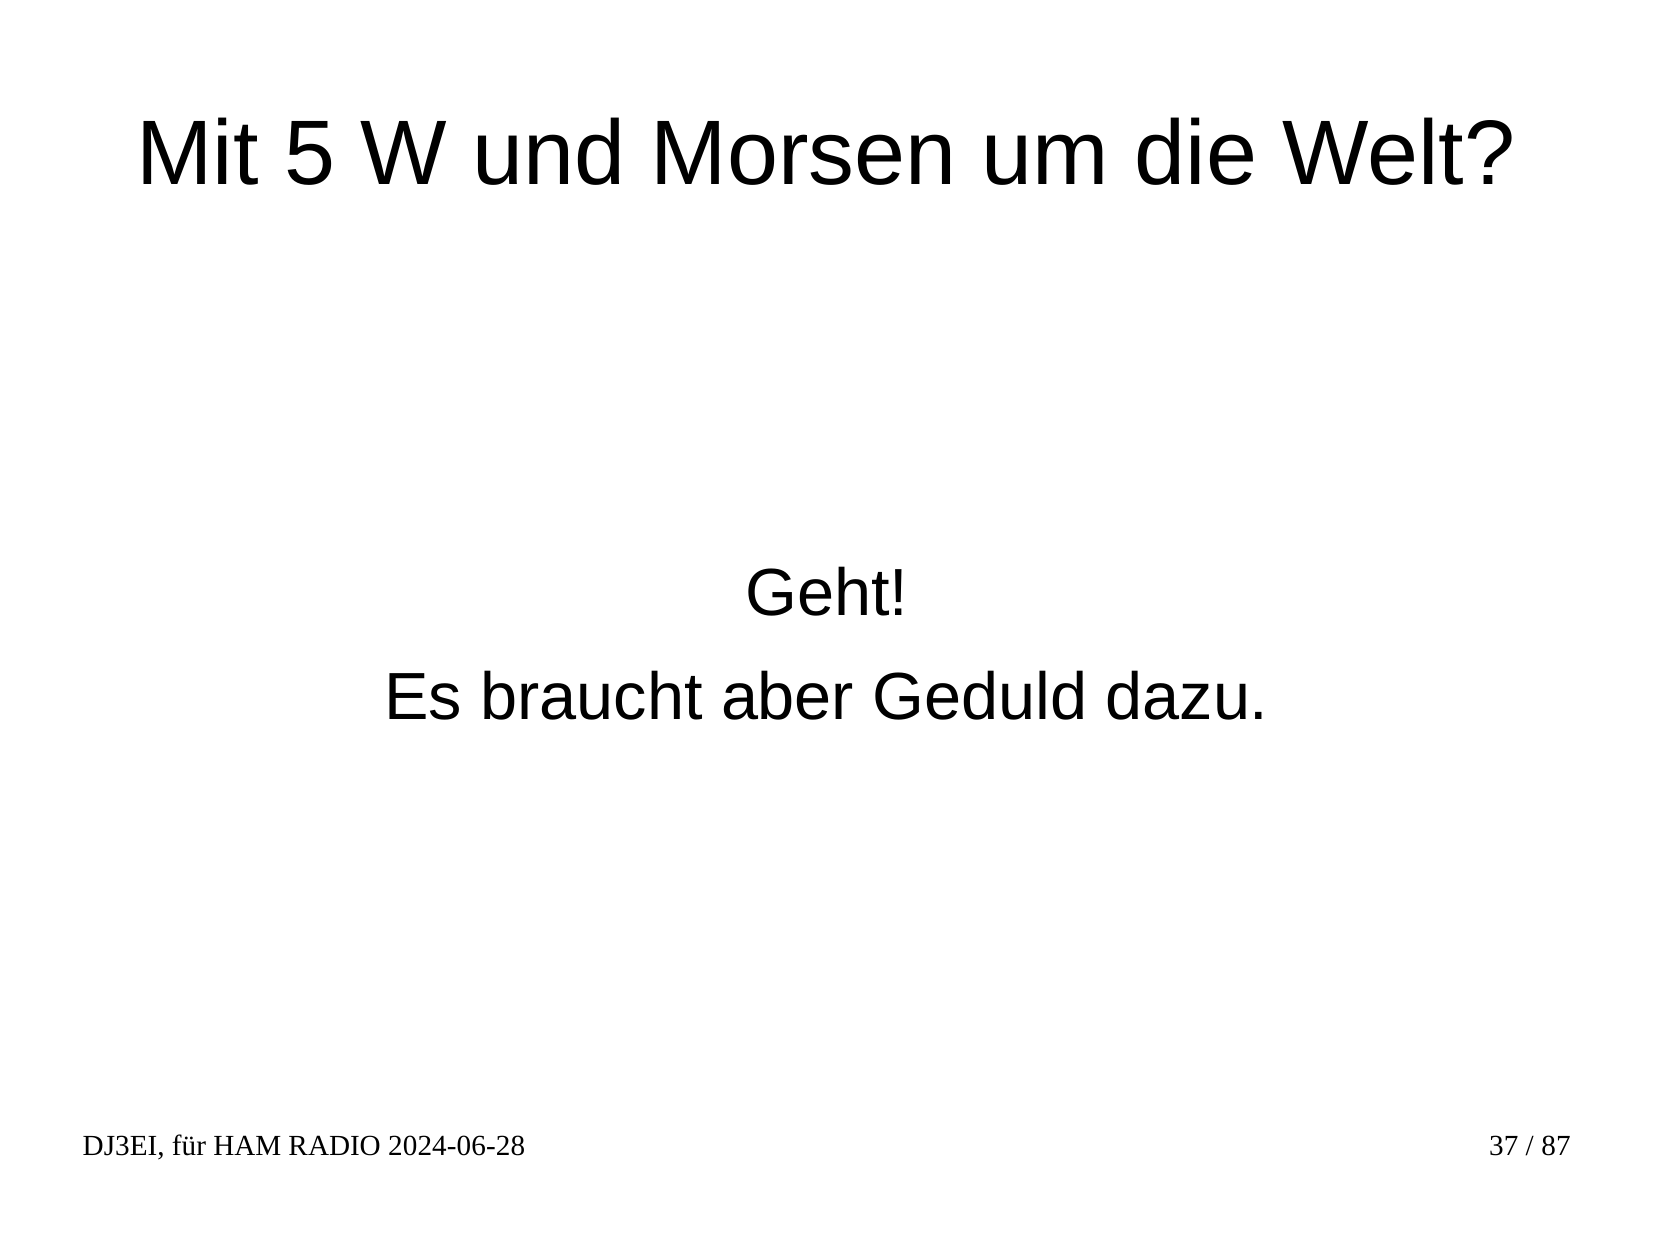

# Mit 5 W und Morsen um die Welt?
Geht!
Es braucht aber Geduld dazu.
37